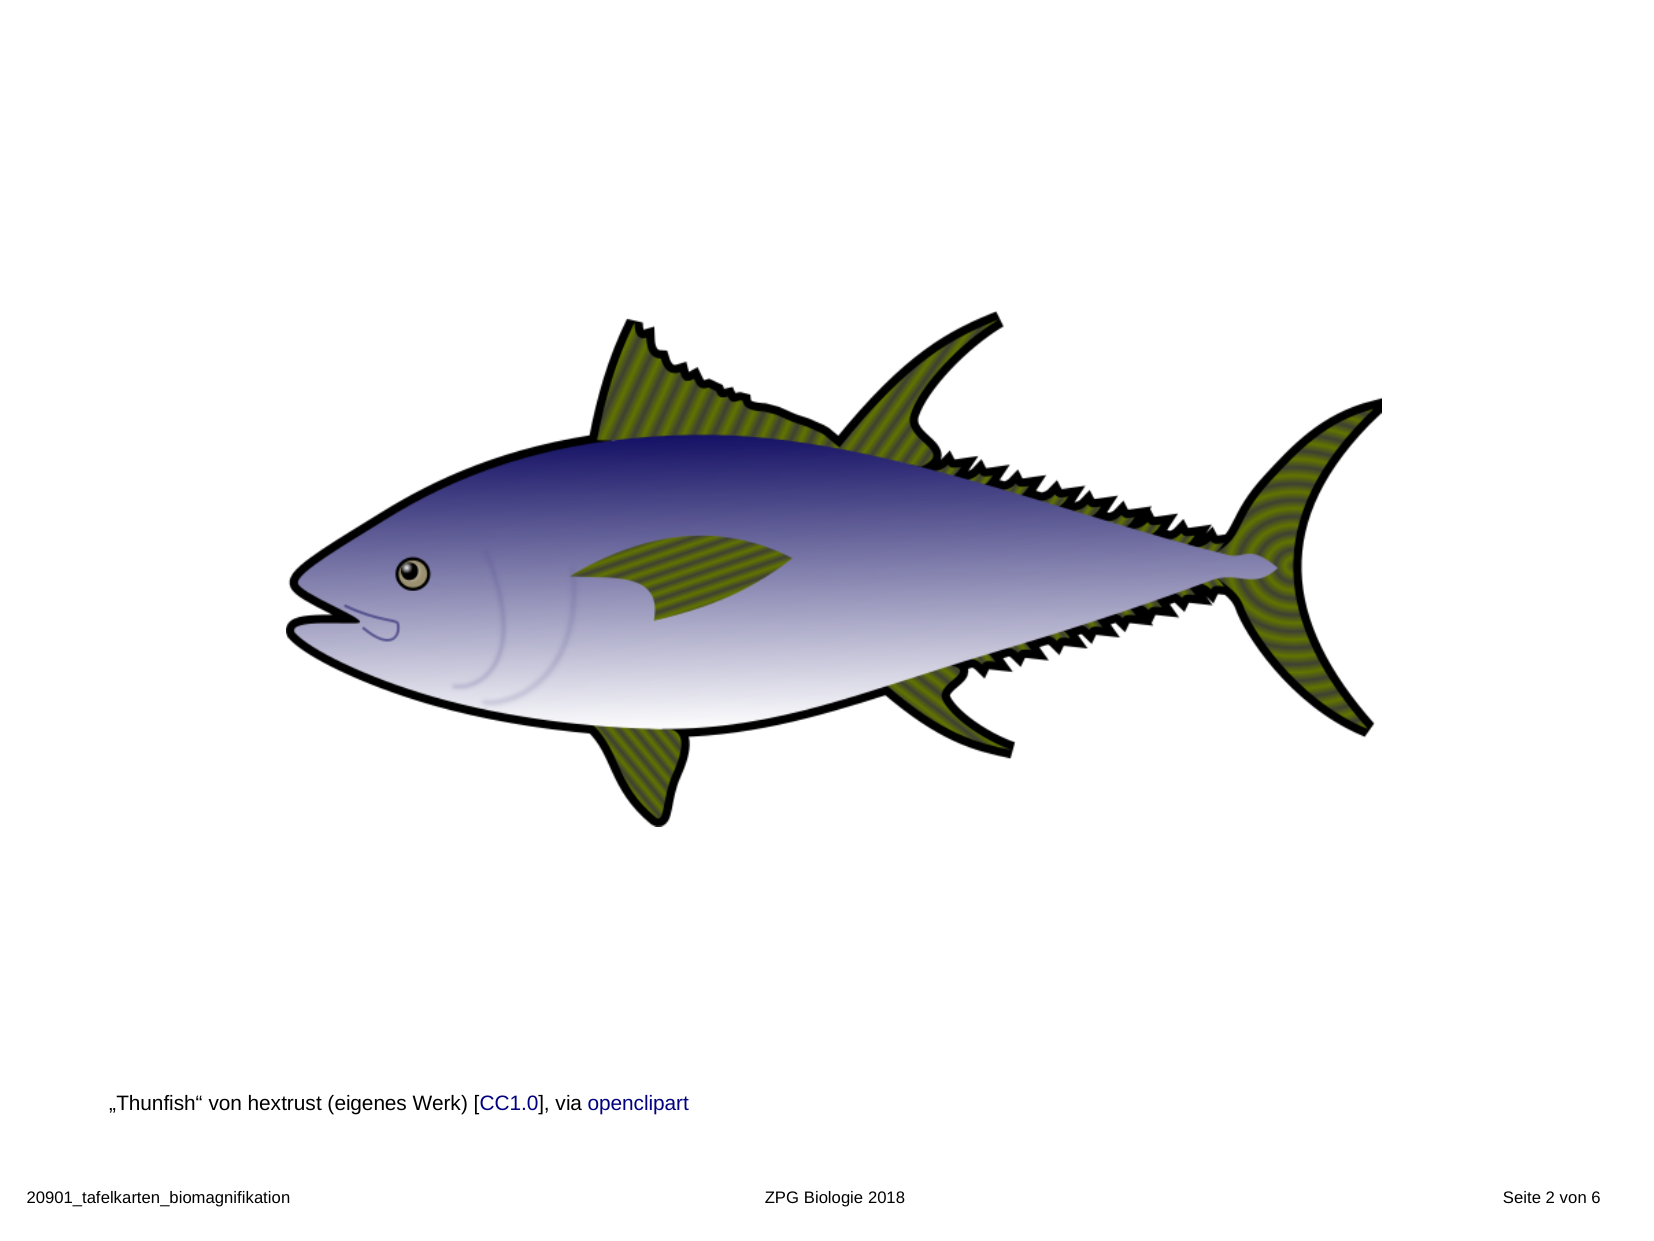

„Thunfish“ von hextrust (eigenes Werk) [CC1.0], via openclipart
20901_tafelkarten_biomagnifikation							ZPG Biologie 2018									Seite 2 von 6